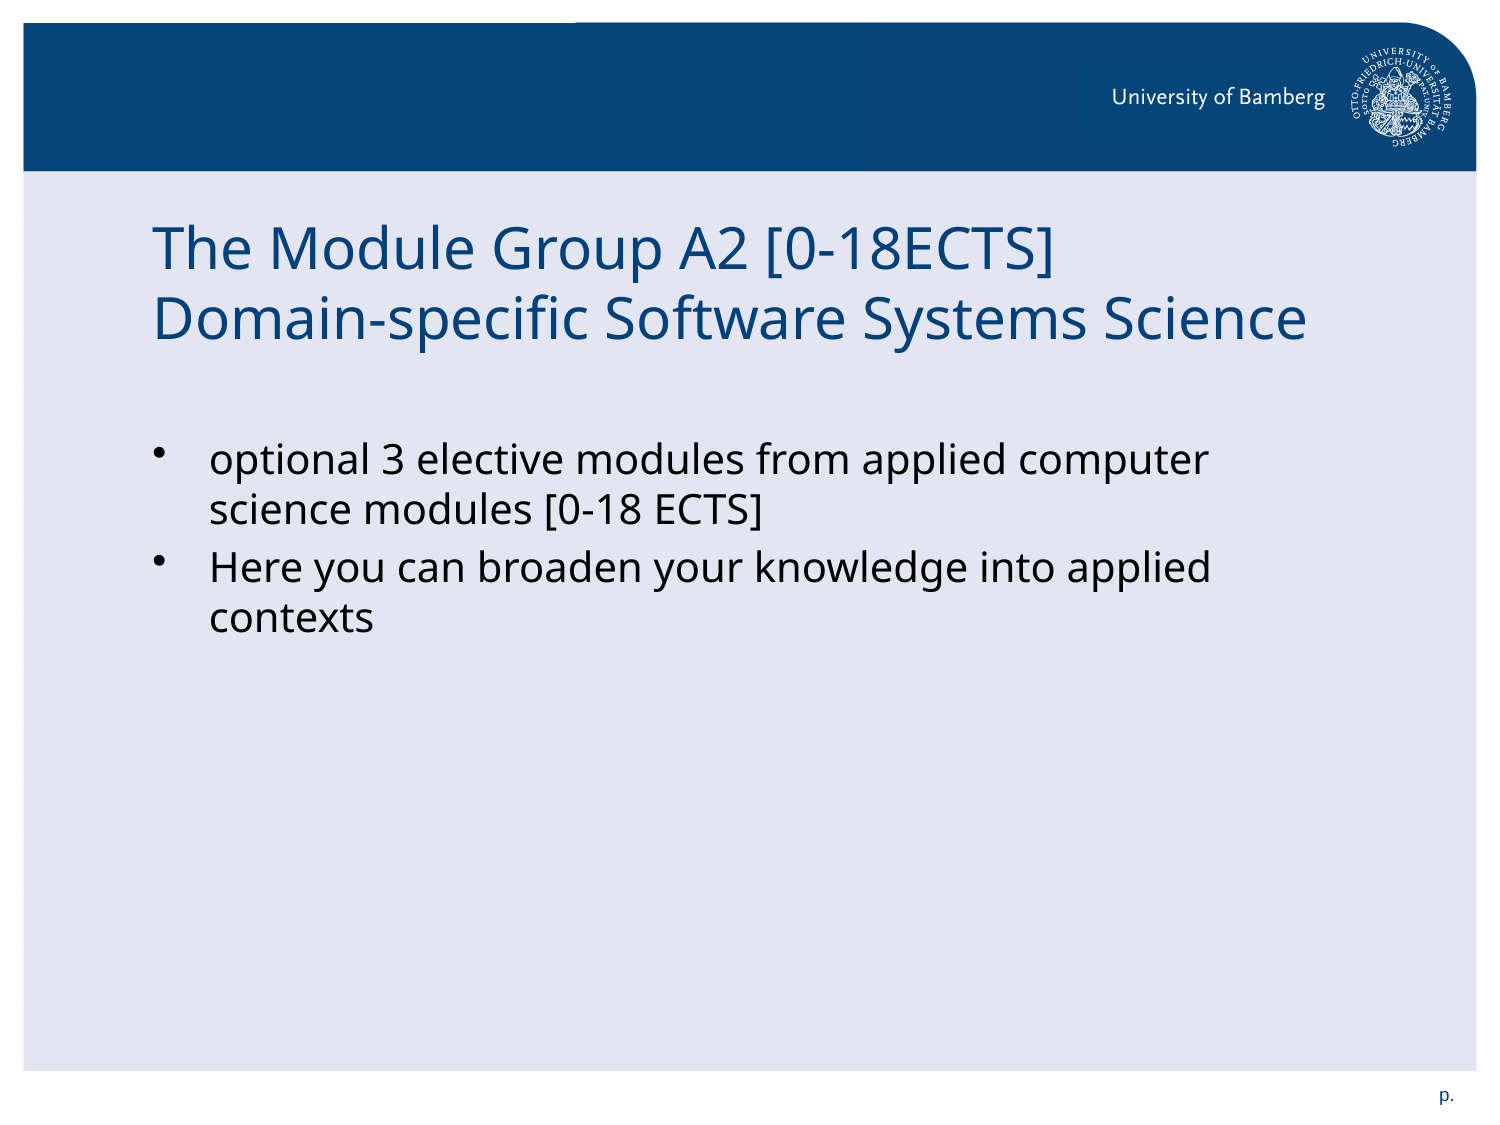

# The Module Group A2 [0-18ECTS] Domain-specific Software Systems Science
optional 3 elective modules from applied computer science modules [0-18 ECTS]
Here you can broaden your knowledge into applied contexts